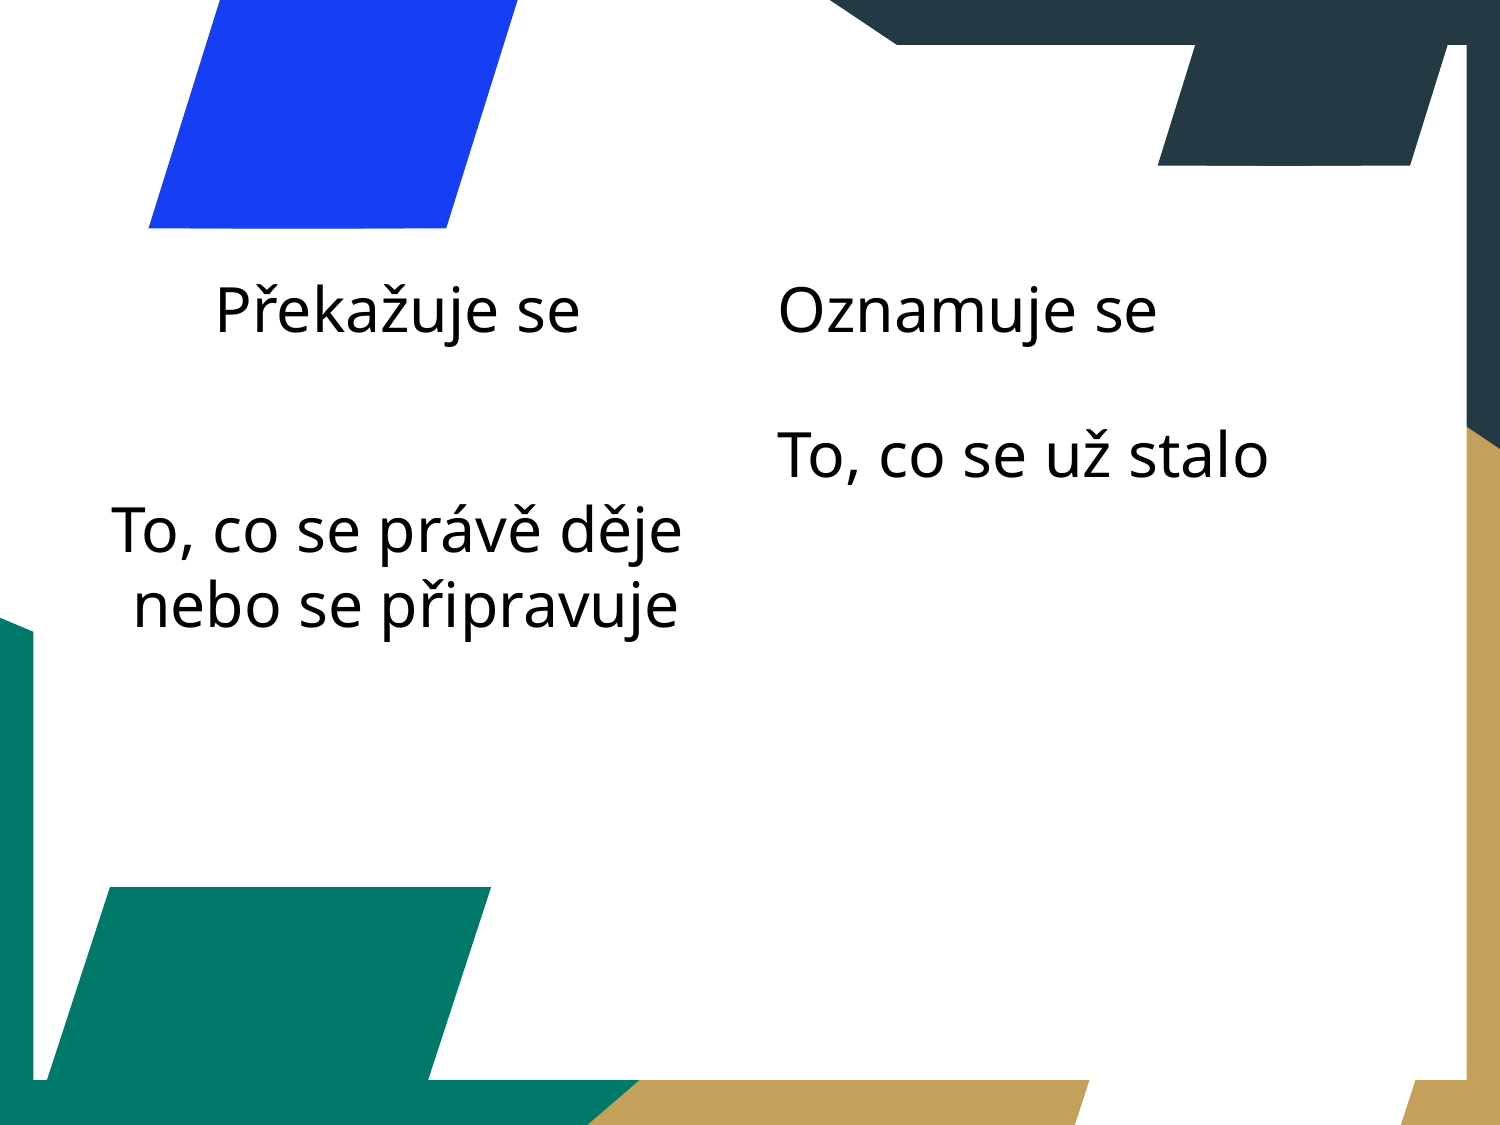

#
Překažuje se
To, co se právě děje
nebo se připravuje
Oznamuje se
To, co se už stalo